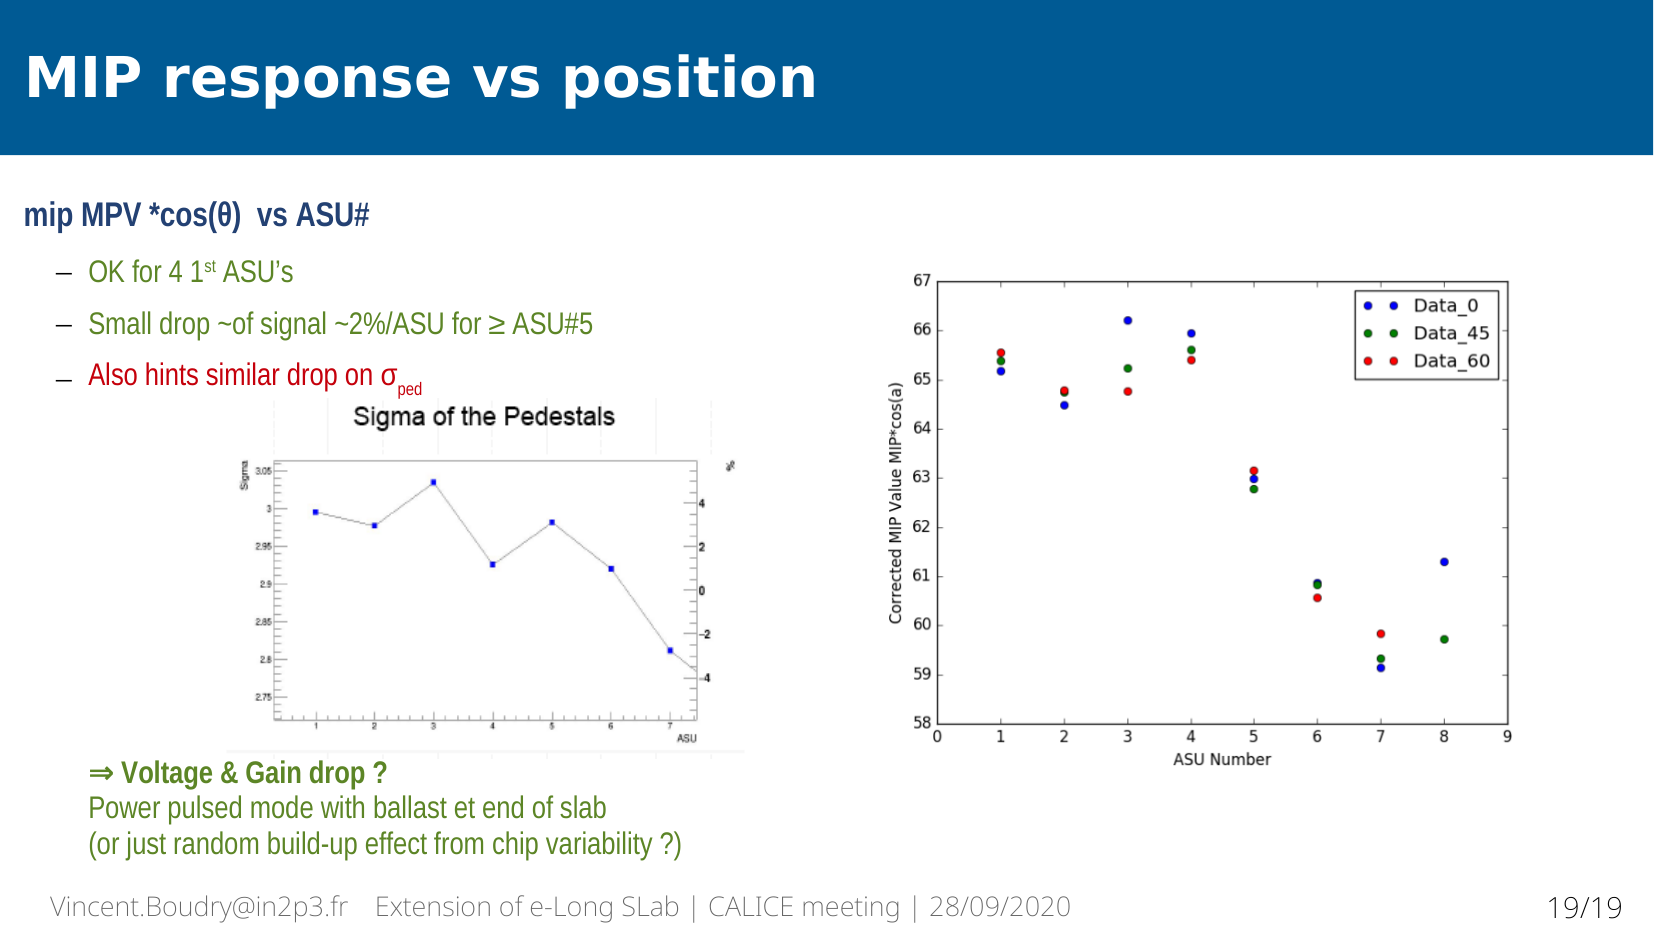

# MIP response vs position
mip MPV *cos(θ) vs ASU#
OK for 4 1st ASU’s
Small drop ~of signal ~2%/ASU for ≥ ASU#5
Also hints similar drop on σped
⇒ Voltage & Gain drop ?
Power pulsed mode with ballast et end of slab
(or just random build-up effect from chip variability ?)
Vincent.Boudry@in2p3.fr
Extension of e-Long SLab | CALICE meeting | 28/09/2020
19